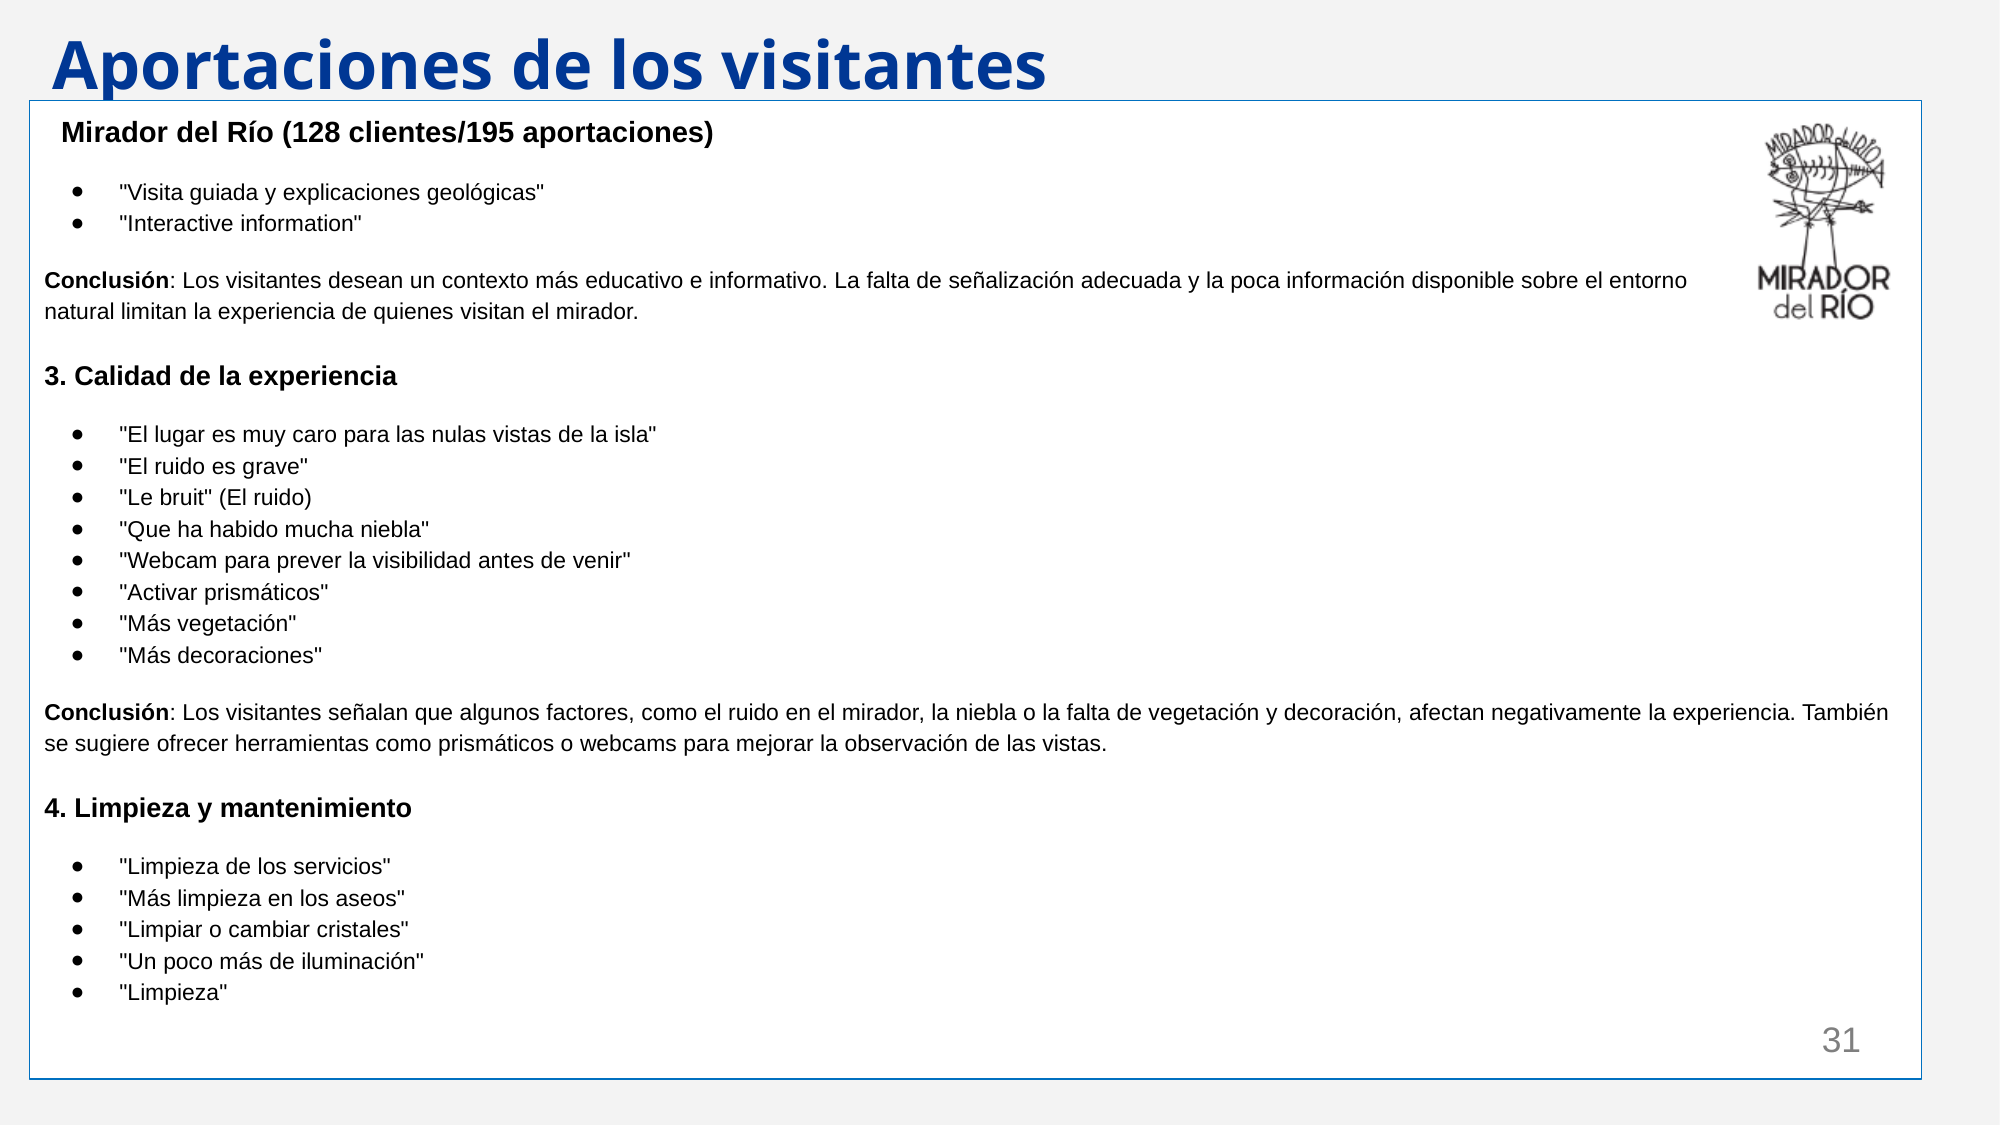

Aportaciones de los visitantes
 Mirador del Río (128 clientes/195 aportaciones)
"Visita guiada y explicaciones geológicas"
"Interactive information"
Conclusión: Los visitantes desean un contexto más educativo e informativo. La falta de señalización adecuada y la poca información disponible sobre el entorno natural limitan la experiencia de quienes visitan el mirador.
3. Calidad de la experiencia
"El lugar es muy caro para las nulas vistas de la isla"
"El ruido es grave"
"Le bruit" (El ruido)
"Que ha habido mucha niebla"
"Webcam para prever la visibilidad antes de venir"
"Activar prismáticos"
"Más vegetación"
"Más decoraciones"
Conclusión: Los visitantes señalan que algunos factores, como el ruido en el mirador, la niebla o la falta de vegetación y decoración, afectan negativamente la experiencia. También se sugiere ofrecer herramientas como prismáticos o webcams para mejorar la observación de las vistas.
4. Limpieza y mantenimiento
"Limpieza de los servicios"
"Más limpieza en los aseos"
"Limpiar o cambiar cristales"
"Un poco más de iluminación"
"Limpieza"